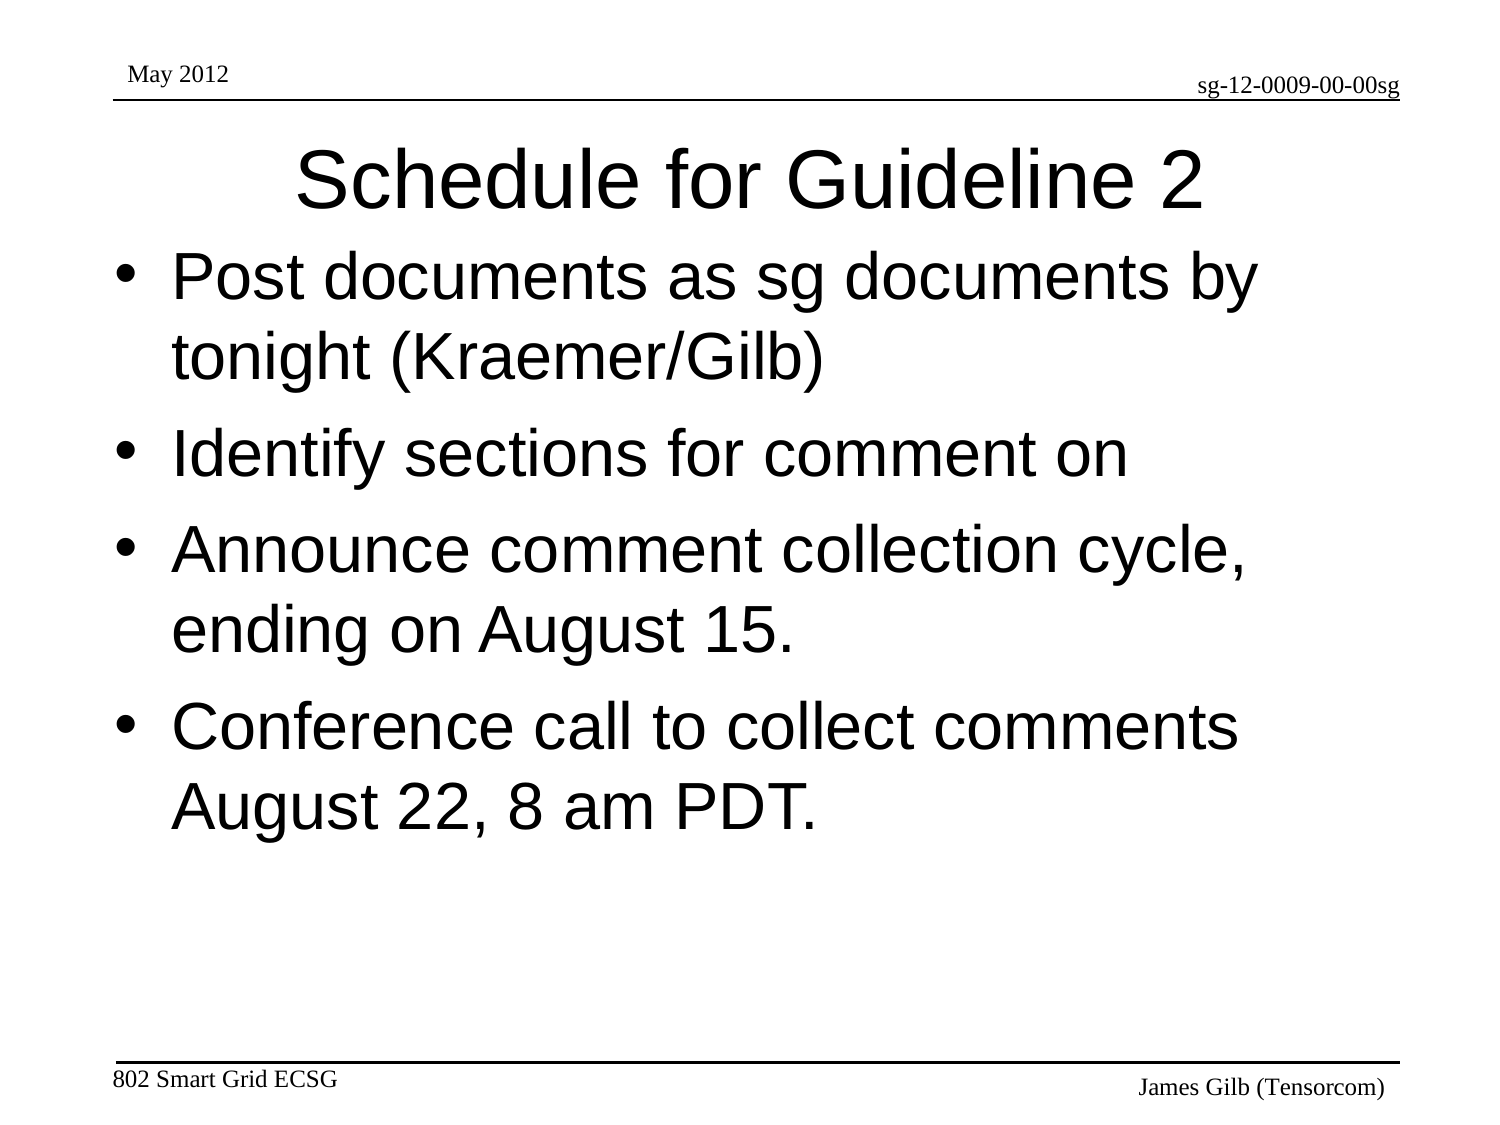

# Schedule for Guideline 2
Post documents as sg documents by tonight (Kraemer/Gilb)
Identify sections for comment on
Announce comment collection cycle, ending on August 15.
Conference call to collect comments August 22, 8 am PDT.